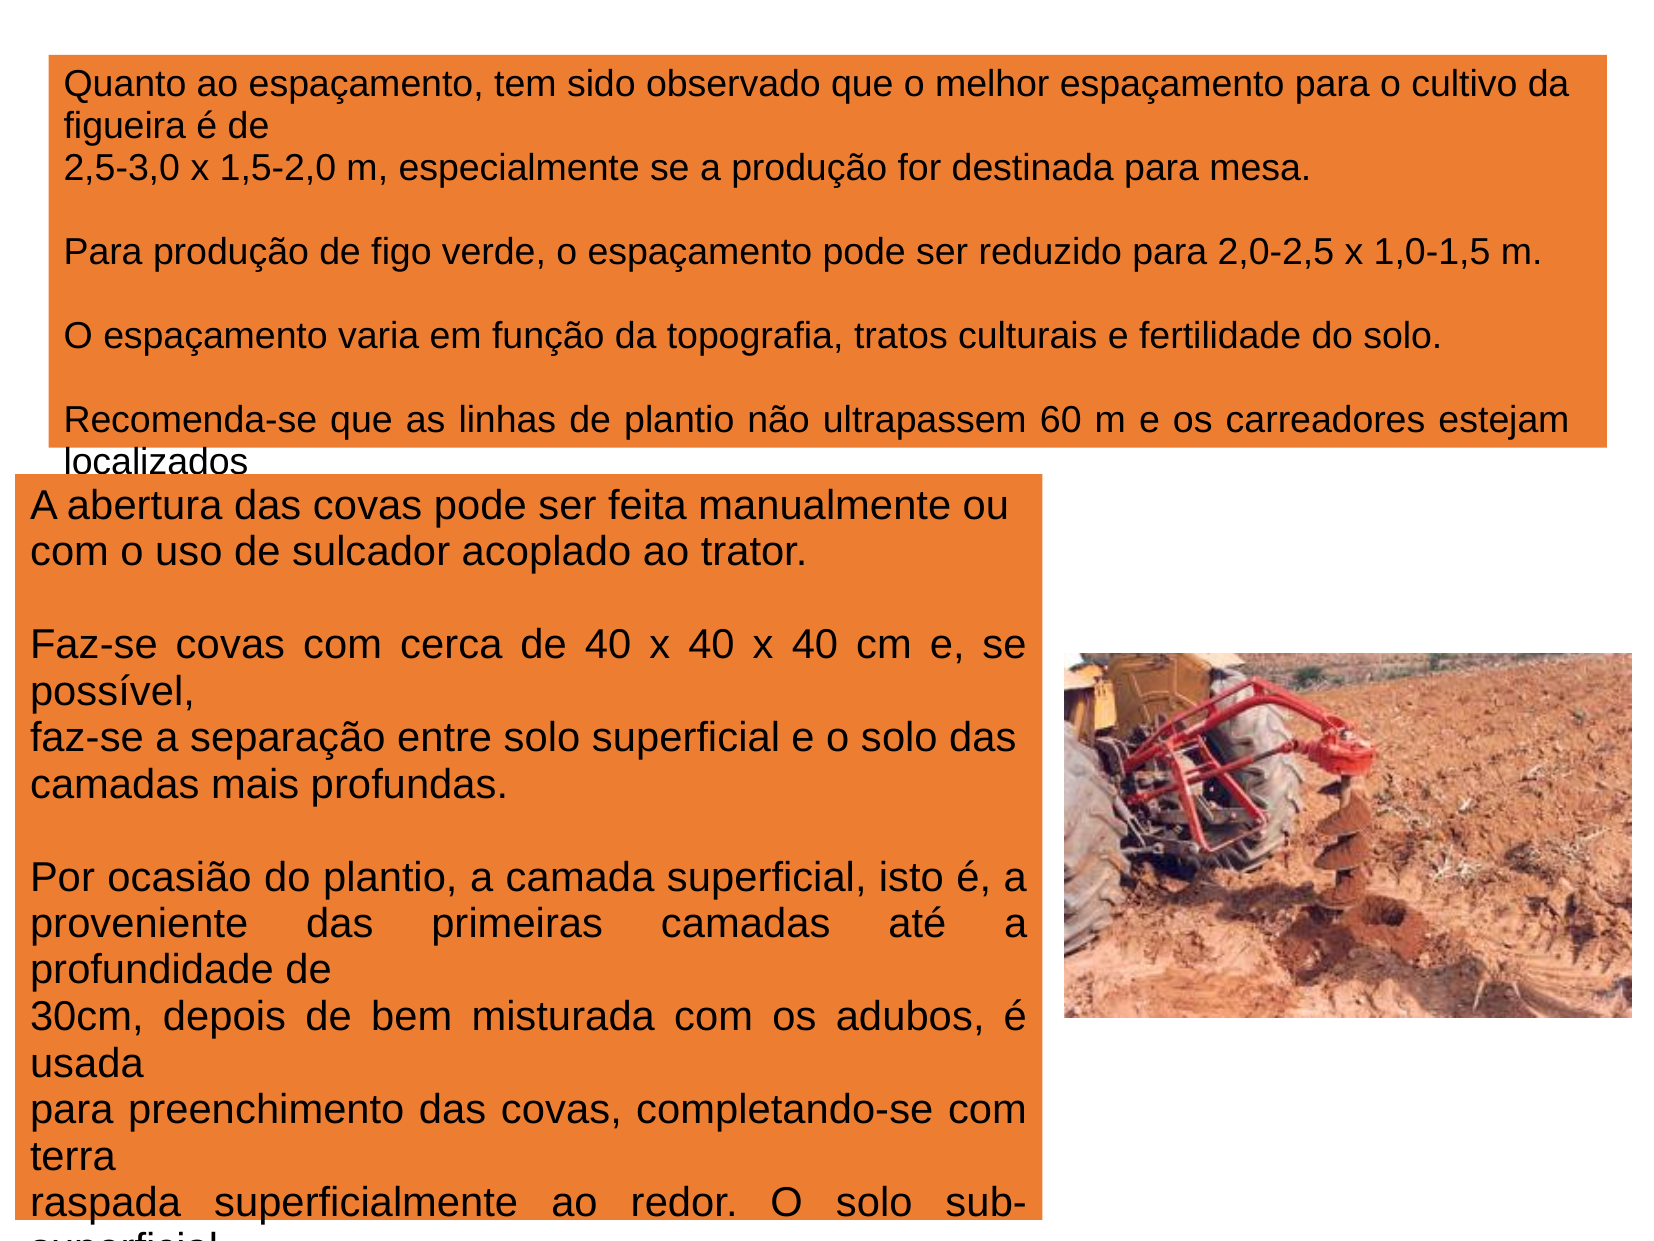

Quanto ao espaçamento, tem sido observado que o melhor espaçamento para o cultivo da figueira é de
2,5-3,0 x 1,5-2,0 m, especialmente se a produção for destinada para mesa.
Para produção de figo verde, o espaçamento pode ser reduzido para 2,0-2,5 x 1,0-1,5 m.
O espaçamento varia em função da topografia, tratos culturais e fertilidade do solo.
Recomenda-se que as linhas de plantio não ultrapassem 60 m e os carreadores estejam localizados
no mínimo a cada 20 linhas.
A abertura das covas pode ser feita manualmente ou
com o uso de sulcador acoplado ao trator.
Faz-se covas com cerca de 40 x 40 x 40 cm e, se possível,
faz-se a separação entre solo superficial e o solo das
camadas mais profundas.
Por ocasião do plantio, a camada superficial, isto é, a
proveniente das primeiras camadas até a profundidade de
30cm, depois de bem misturada com os adubos, é usada
para preenchimento das covas, completando-se com terra
raspada superficialmente ao redor. O solo sub-superficial
é utilizado para a construção de um cordão ou banqueta,
do lado de baixo da muda, cortando as águas. Esta
operação deve ser feita, no mínimo, um mês antes do plantio.